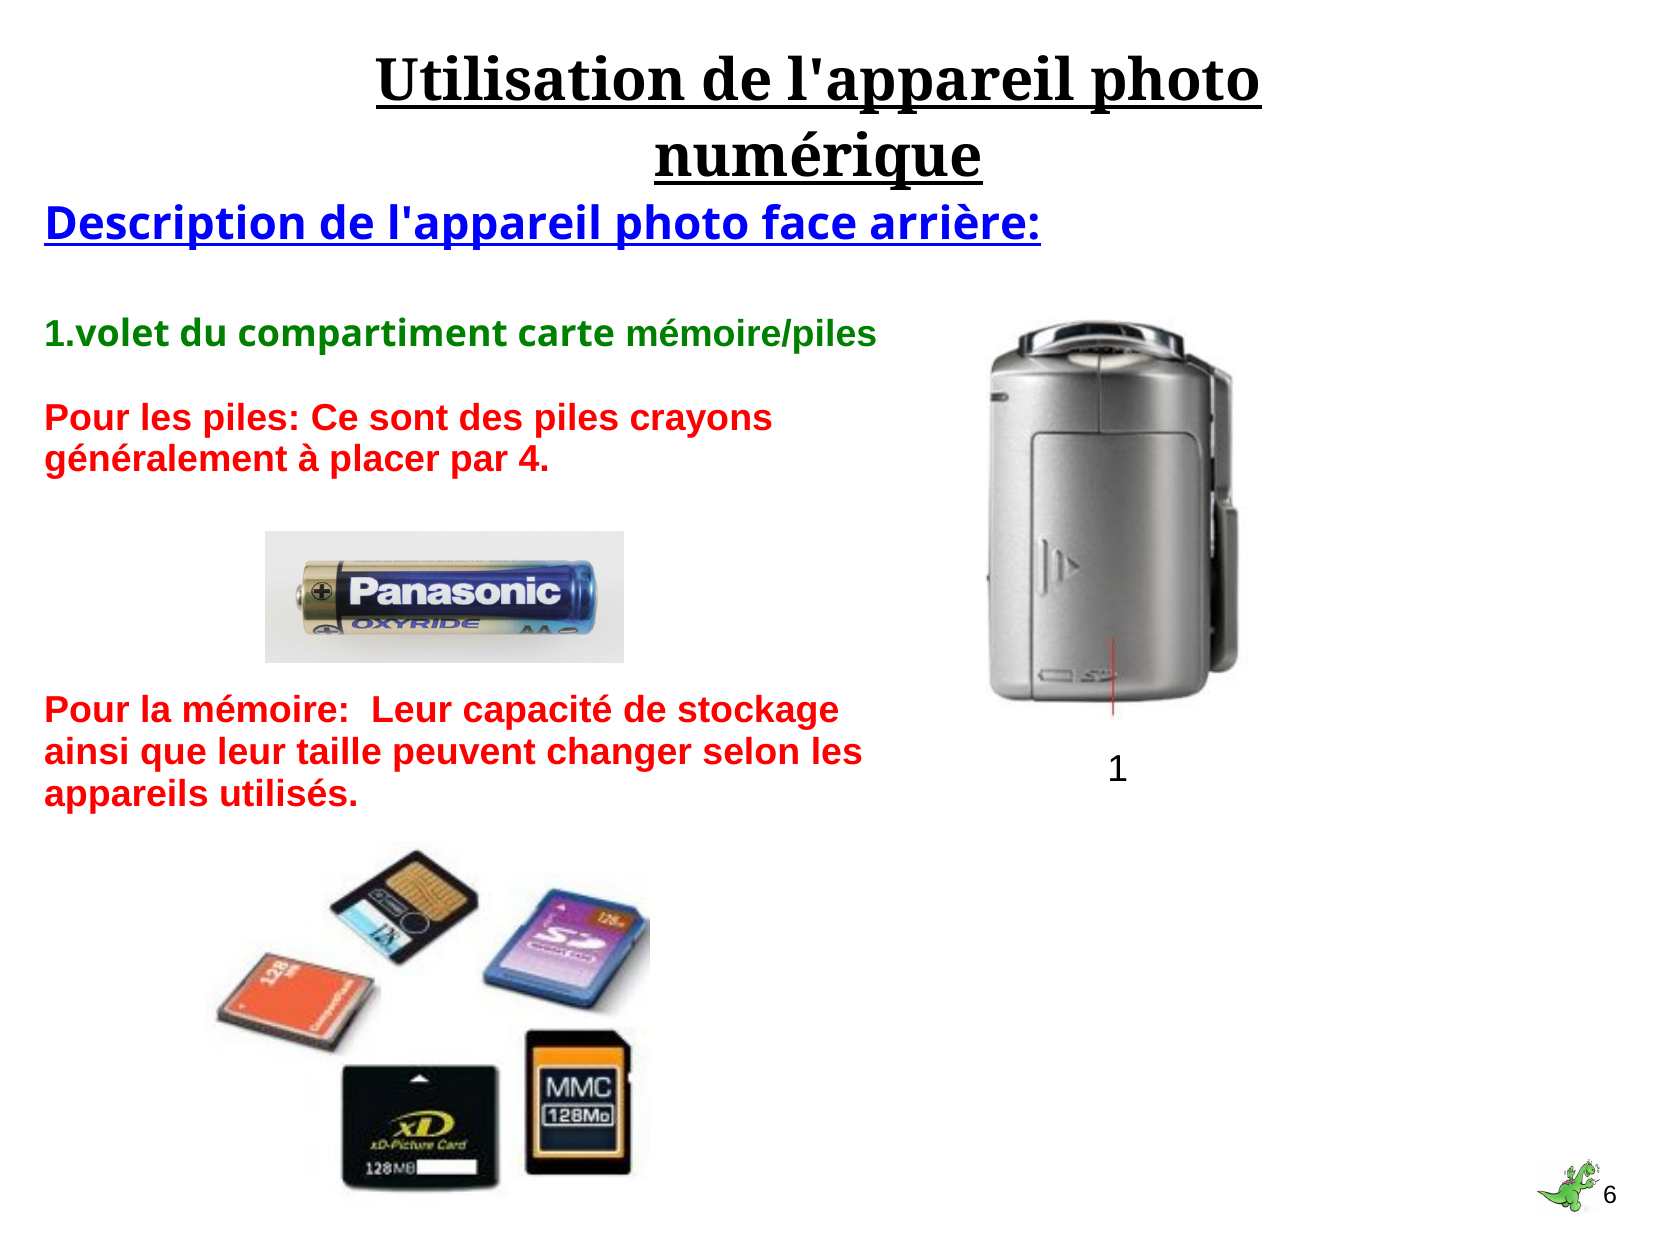

Utilisation de l'appareil photo numérique
Description de l'appareil photo face arrière:
1.volet du compartiment carte mémoire/piles
Pour les piles: Ce sont des piles crayons
généralement à placer par 4.
Pour la mémoire: Leur capacité de stockage
ainsi que leur taille peuvent changer selon les
appareils utilisés.
1
6